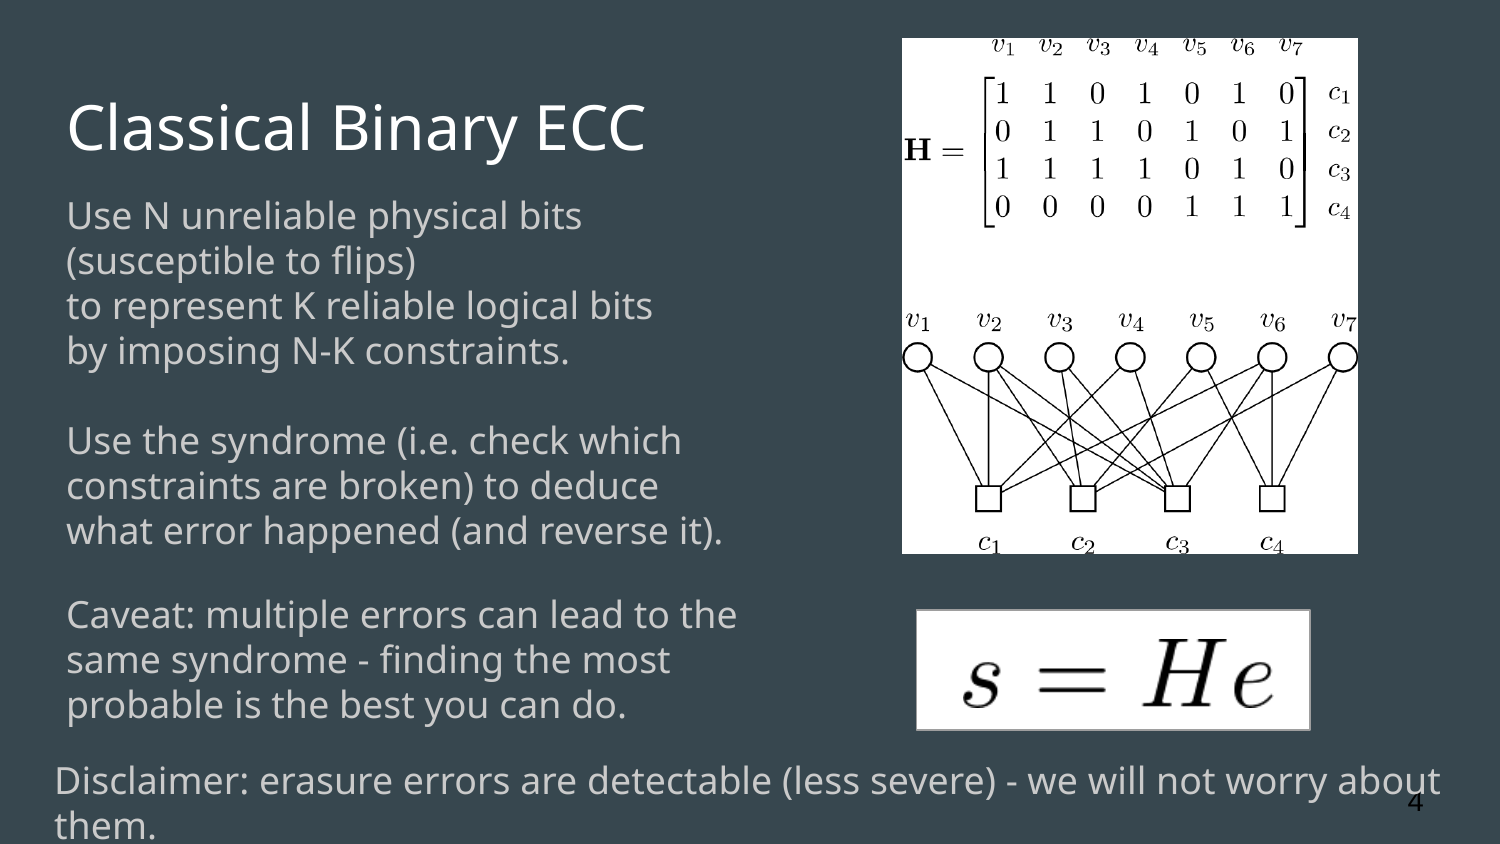

# Classical Binary ECC
Use N unreliable physical bits
(susceptible to flips)
to represent K reliable logical bits
by imposing N-K constraints.
Use the syndrome (i.e. check which constraints are broken) to deduce what error happened (and reverse it).
Caveat: multiple errors can lead to the same syndrome - finding the most probable is the best you can do.
Disclaimer: erasure errors are detectable (less severe) - we will not worry about them.